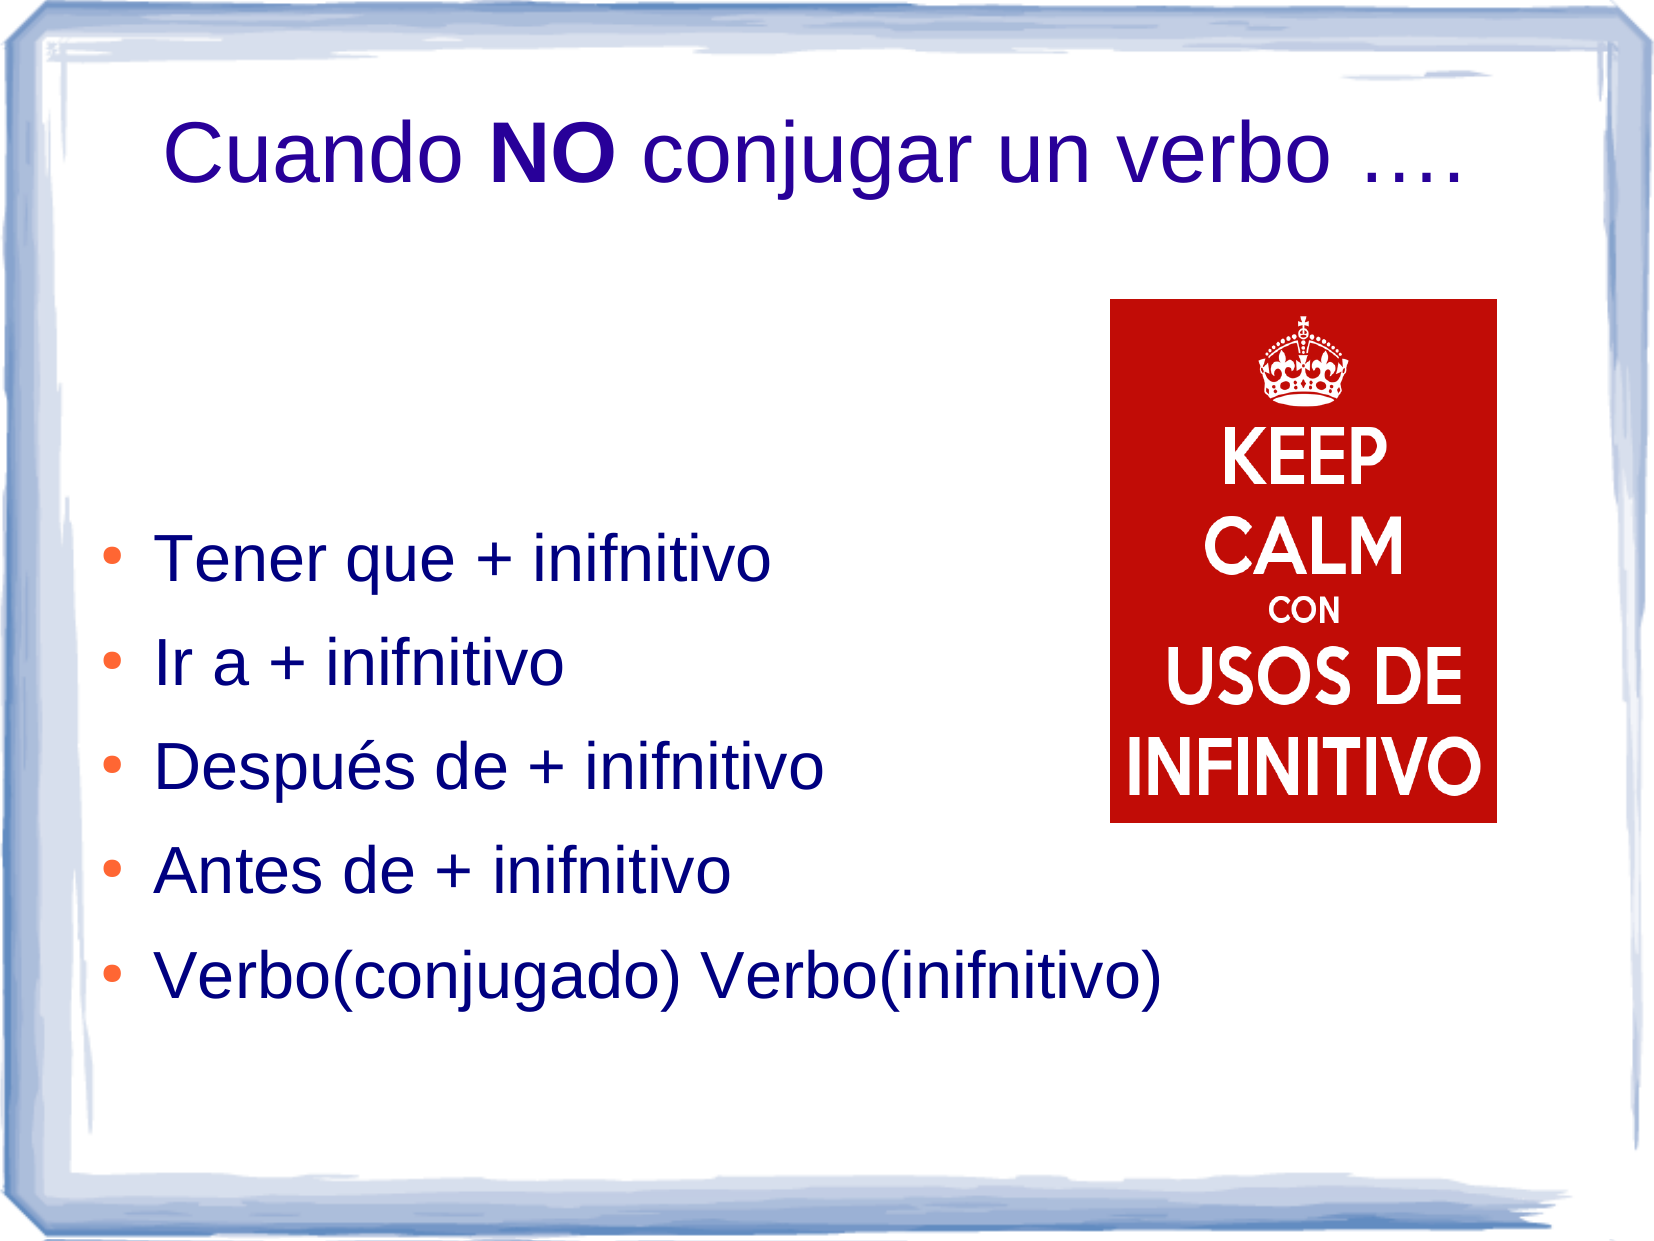

# Cuando NO conjugar un verbo ….
Tener que + inifnitivo
Ir a + inifnitivo
Después de + inifnitivo
Antes de + inifnitivo
Verbo(conjugado) Verbo(inifnitivo)